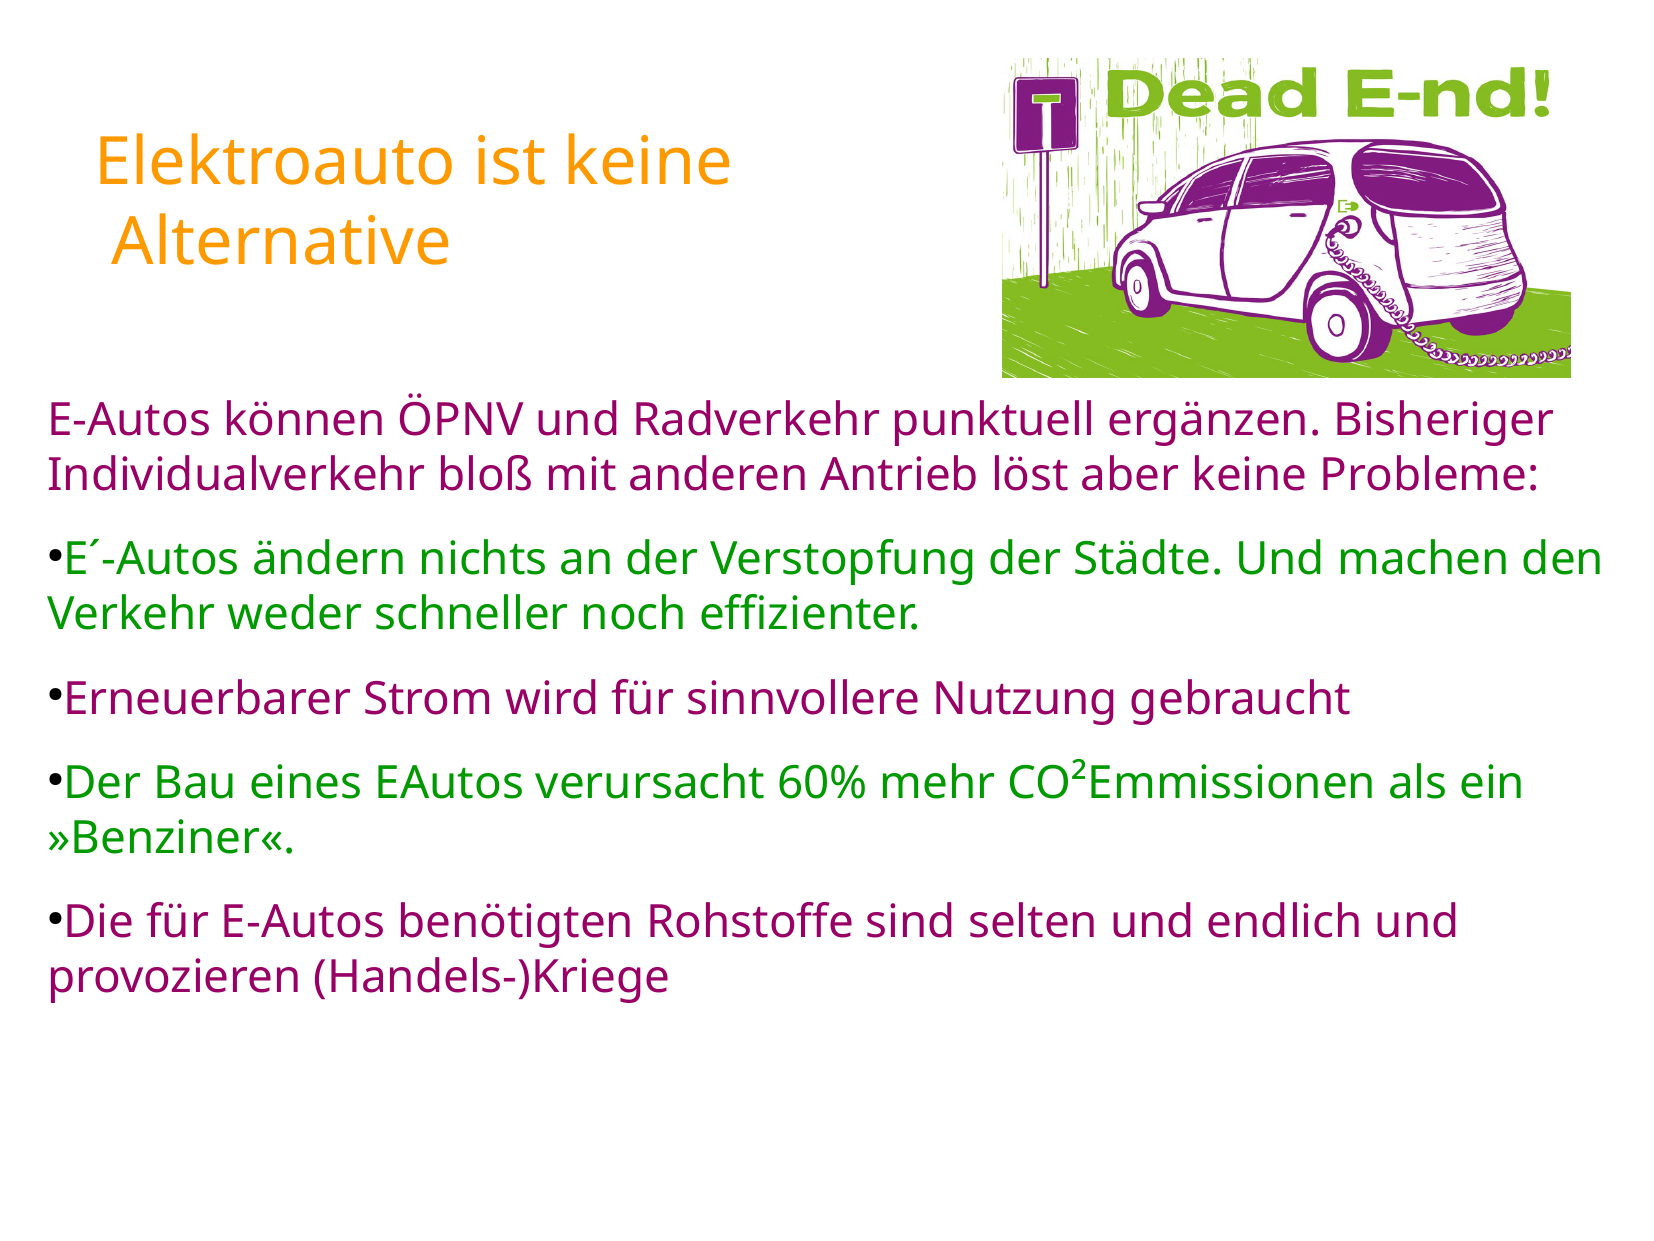

# Elektroauto ist keine Alternative
E­-Autos können ÖPNV und Radverkehr punktuell ergänzen. Bisheriger Individualverkehr bloß mit anderen Antrieb löst aber keine Probleme:
E´-­Autos ändern nichts an der Verstopfung der Städte. Und machen den Verkehr weder schneller noch effizienter.
Erneuerbarer Strom wird für sinnvollere Nutzung gebraucht
Der Bau eines E­Autos verursacht 60% mehr CO²­Emmissionen als ein »Benziner«.
Die für E-­Autos benötigten Rohstoffe sind selten und endlich und provozieren (Handels-)Kriege